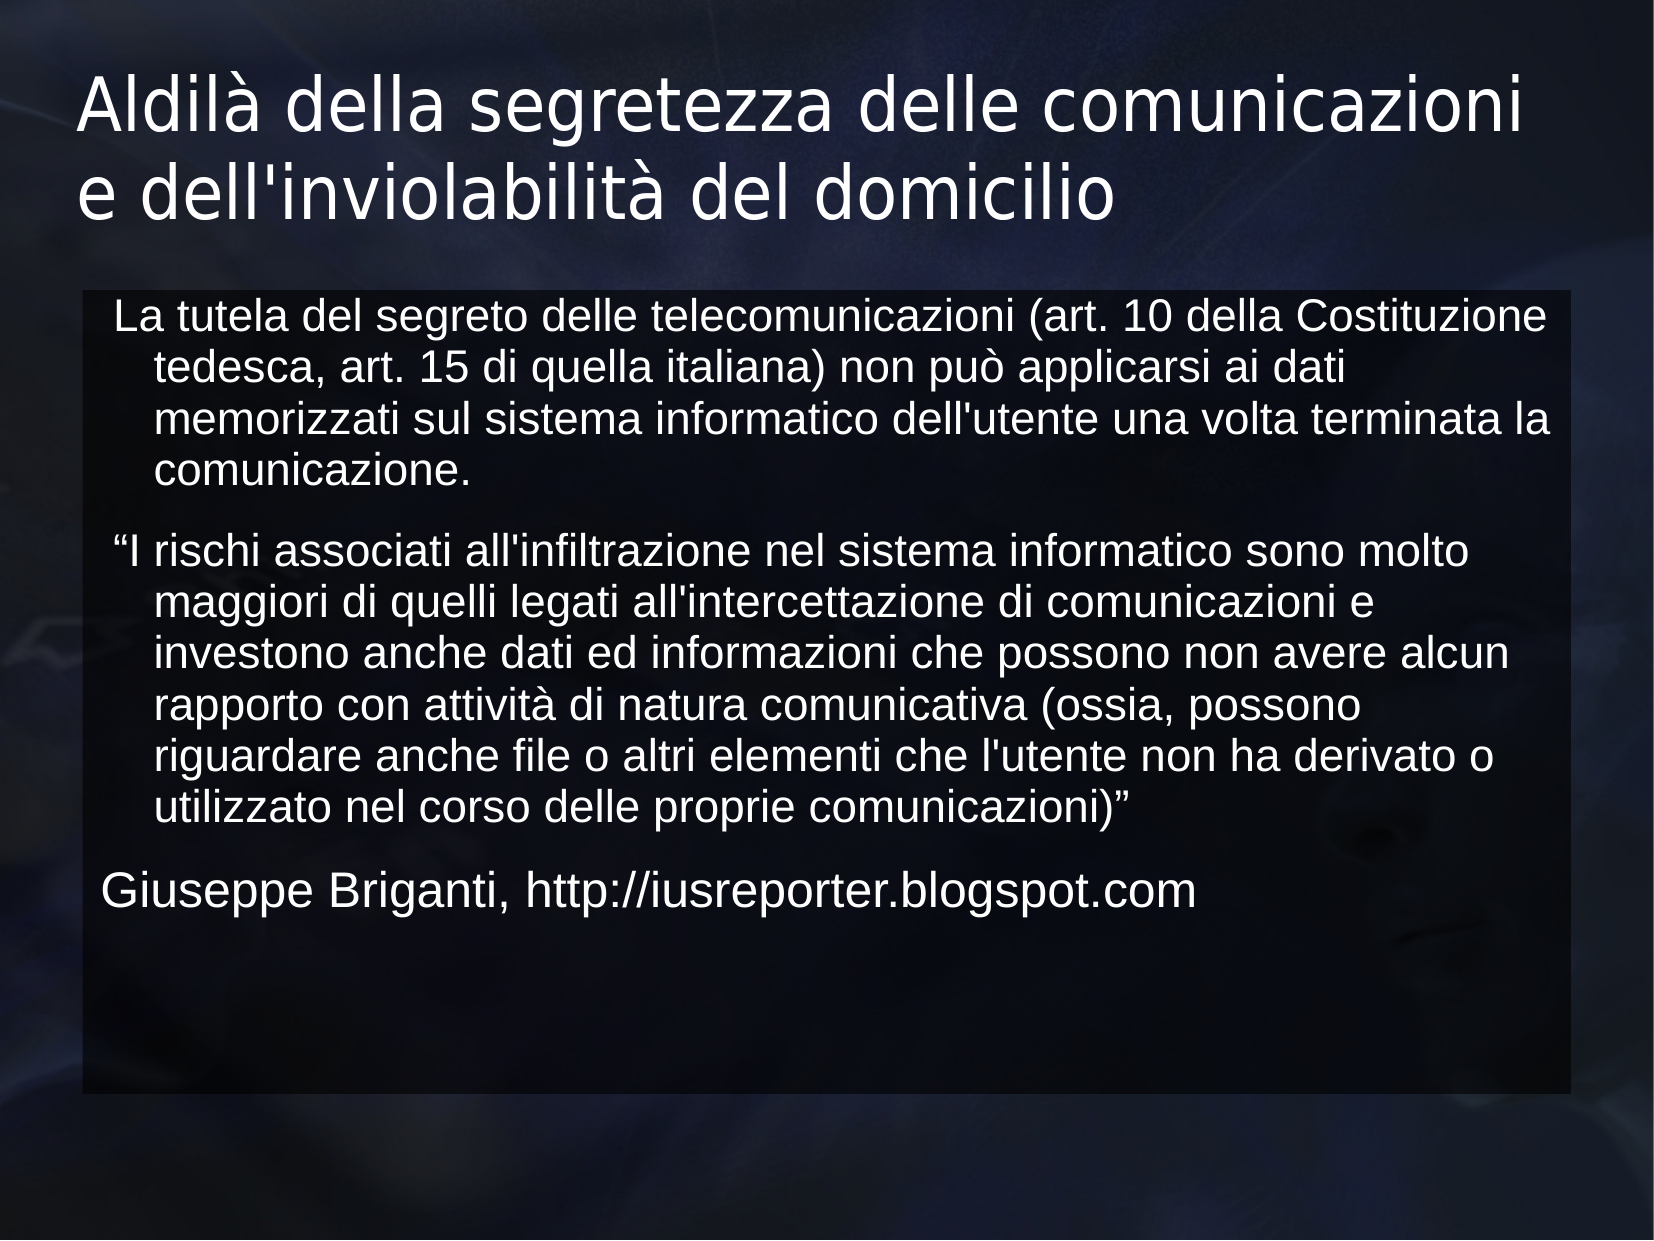

# Aldilà della segretezza delle comunicazioni e dell'inviolabilità del domicilio
 La tutela del segreto delle telecomunicazioni (art. 10 della Costituzione tedesca, art. 15 di quella italiana) non può applicarsi ai dati memorizzati sul sistema informatico dell'utente una volta terminata la comunicazione.
 “I rischi associati all'infiltrazione nel sistema informatico sono molto maggiori di quelli legati all'intercettazione di comunicazioni e investono anche dati ed informazioni che possono non avere alcun rapporto con attività di natura comunicativa (ossia, possono riguardare anche file o altri elementi che l'utente non ha derivato o utilizzato nel corso delle proprie comunicazioni)”
Giuseppe Briganti, http://iusreporter.blogspot.com